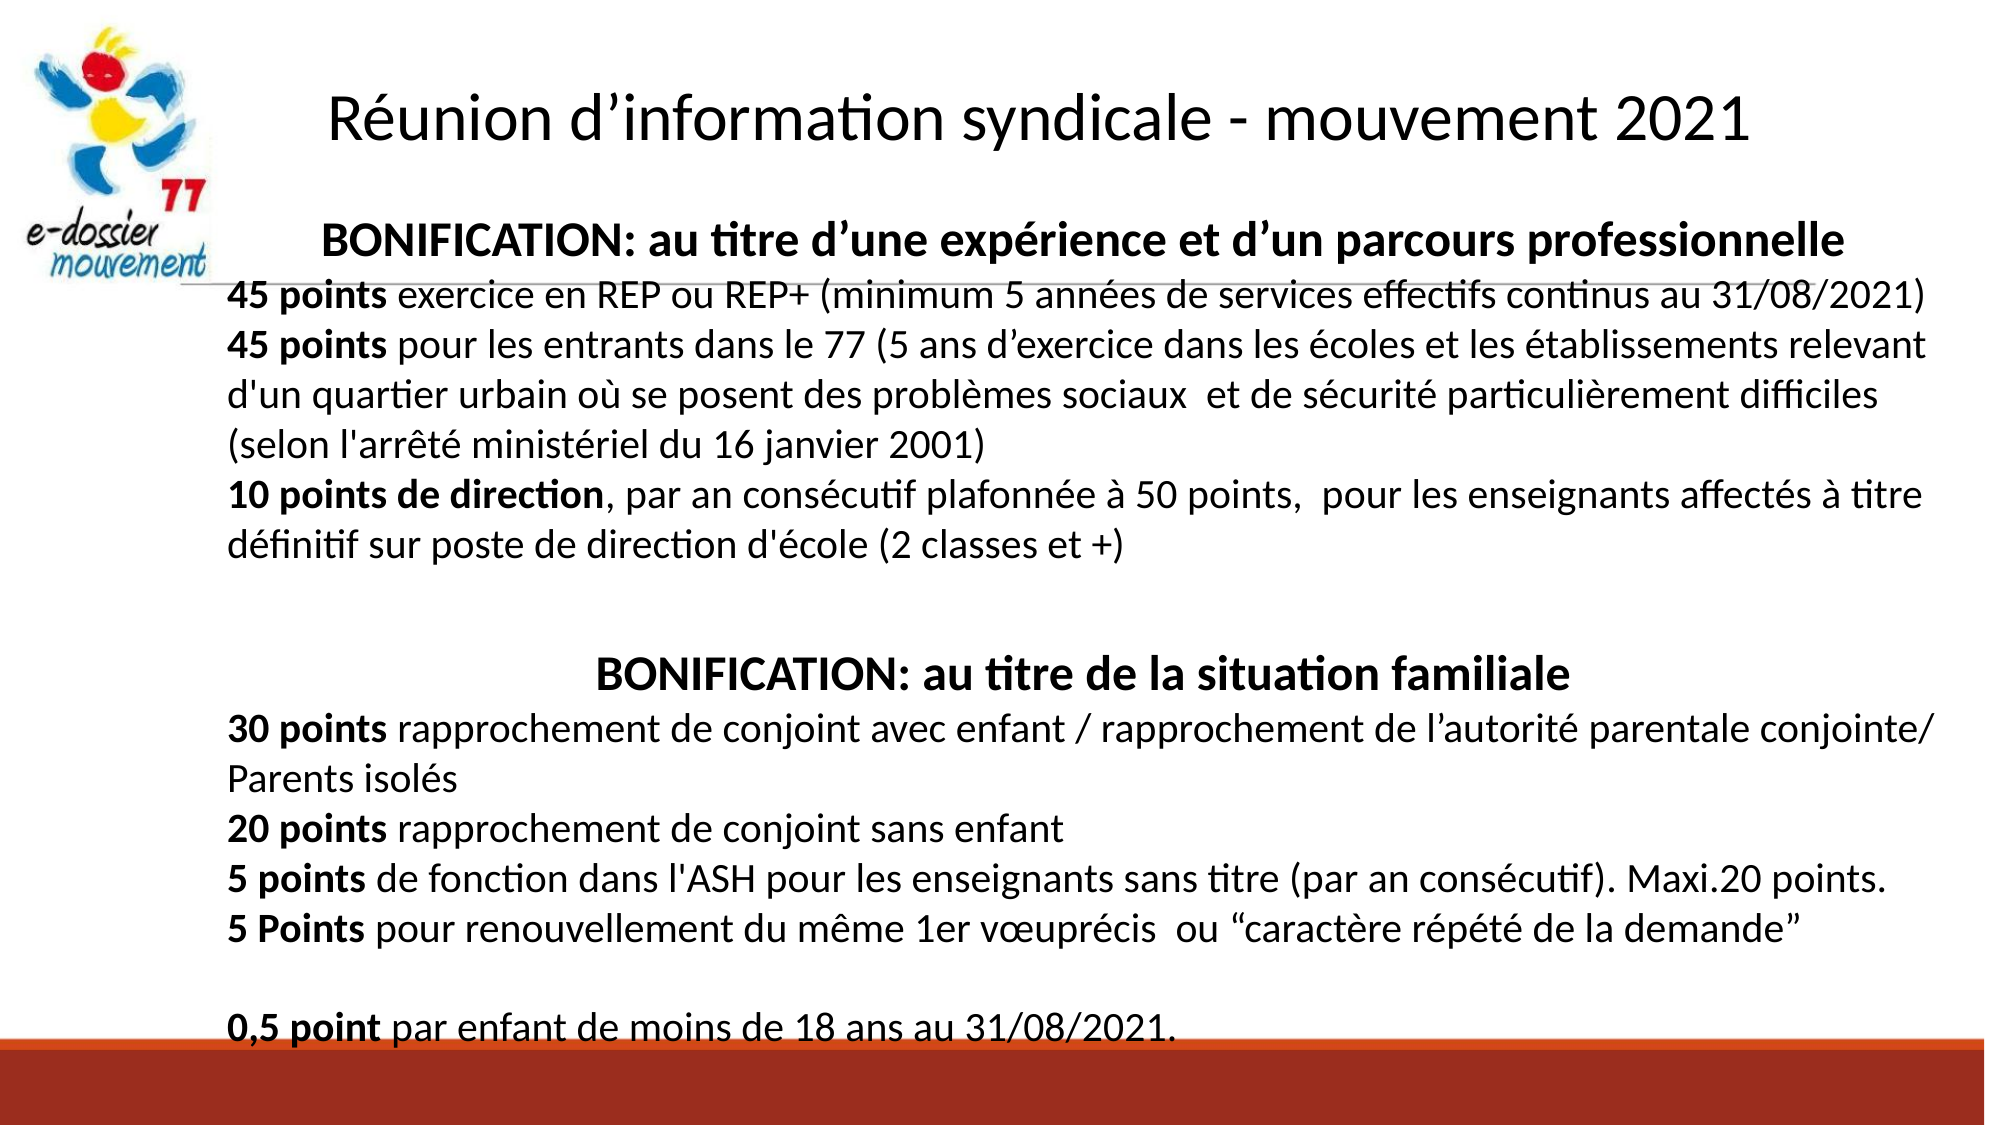

Réunion d’information syndicale - mouvement 2021
BONIFICATION: au titre d’une expérience et d’un parcours professionnelle
45 points exercice en REP ou REP+ (minimum 5 années de services effectifs continus au 31/08/2021)
45 points pour les entrants dans le 77 (5 ans d’exercice dans les écoles et les établissements relevant d'un quartier urbain où se posent des problèmes sociaux et de sécurité particulièrement difficiles (selon l'arrêté ministériel du 16 janvier 2001)
10 points de direction, par an consécutif plafonnée à 50 points, pour les enseignants affectés à titre définitif sur poste de direction d'école (2 classes et +)
BONIFICATION: au titre de la situation familiale
30 points rapprochement de conjoint avec enfant / rapprochement de l’autorité parentale conjointe/ Parents isolés
20 points rapprochement de conjoint sans enfant
5 points de fonction dans l'ASH pour les enseignants sans titre (par an consécutif). Maxi.20 points.
5 Points pour renouvellement du même 1er vœuprécis ou “caractère répété de la demande”
0,5 point par enfant de moins de 18 ans au 31/08/2021.